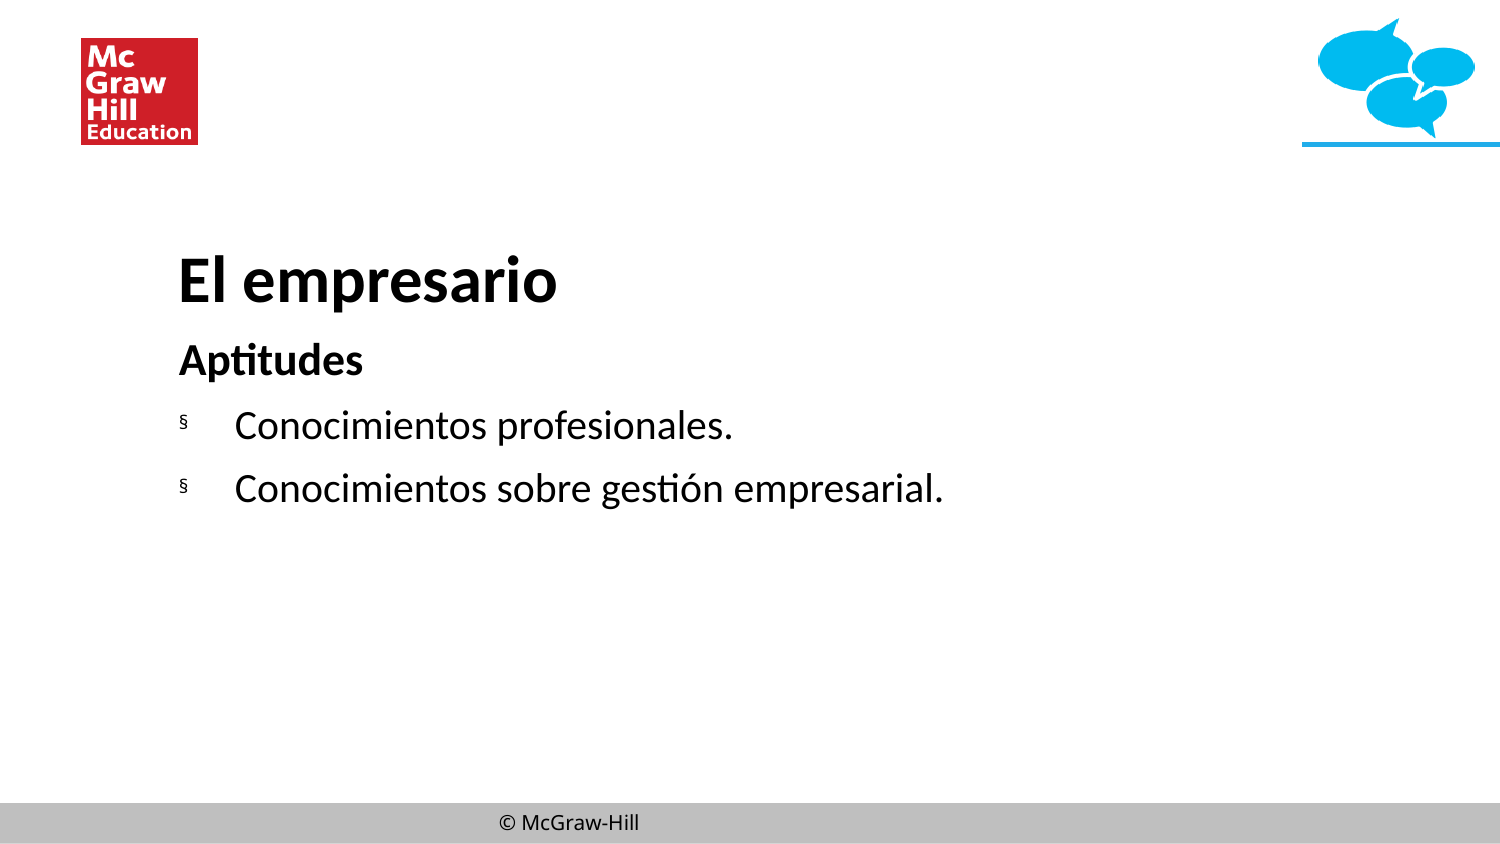

El empresario
Aptitudes
Conocimientos profesionales.
Conocimientos sobre gestión empresarial.